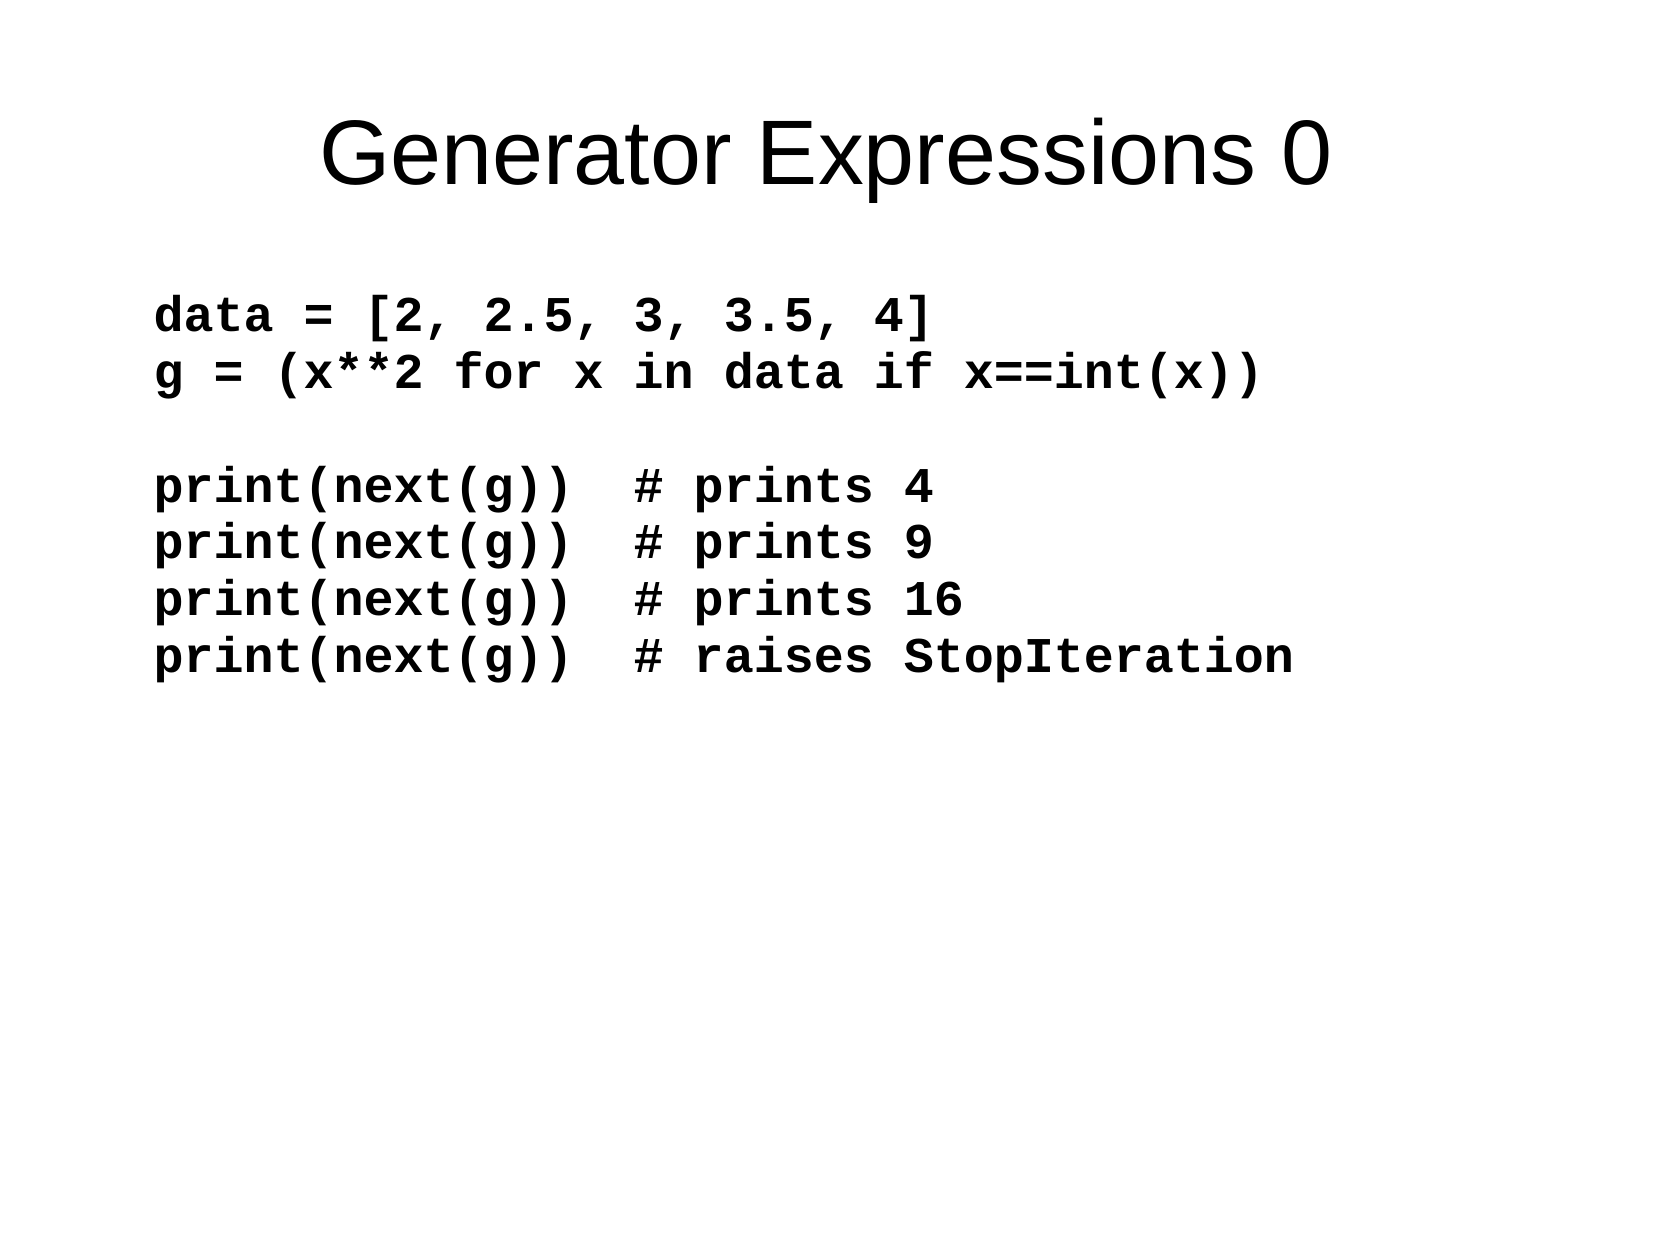

# Generator Expressions 0
data = [2, 2.5, 3, 3.5, 4]
g = (x**2 for x in data if x==int(x))
print(next(g)) # prints 4
print(next(g)) # prints 9
print(next(g)) # prints 16
print(next(g)) # raises StopIteration